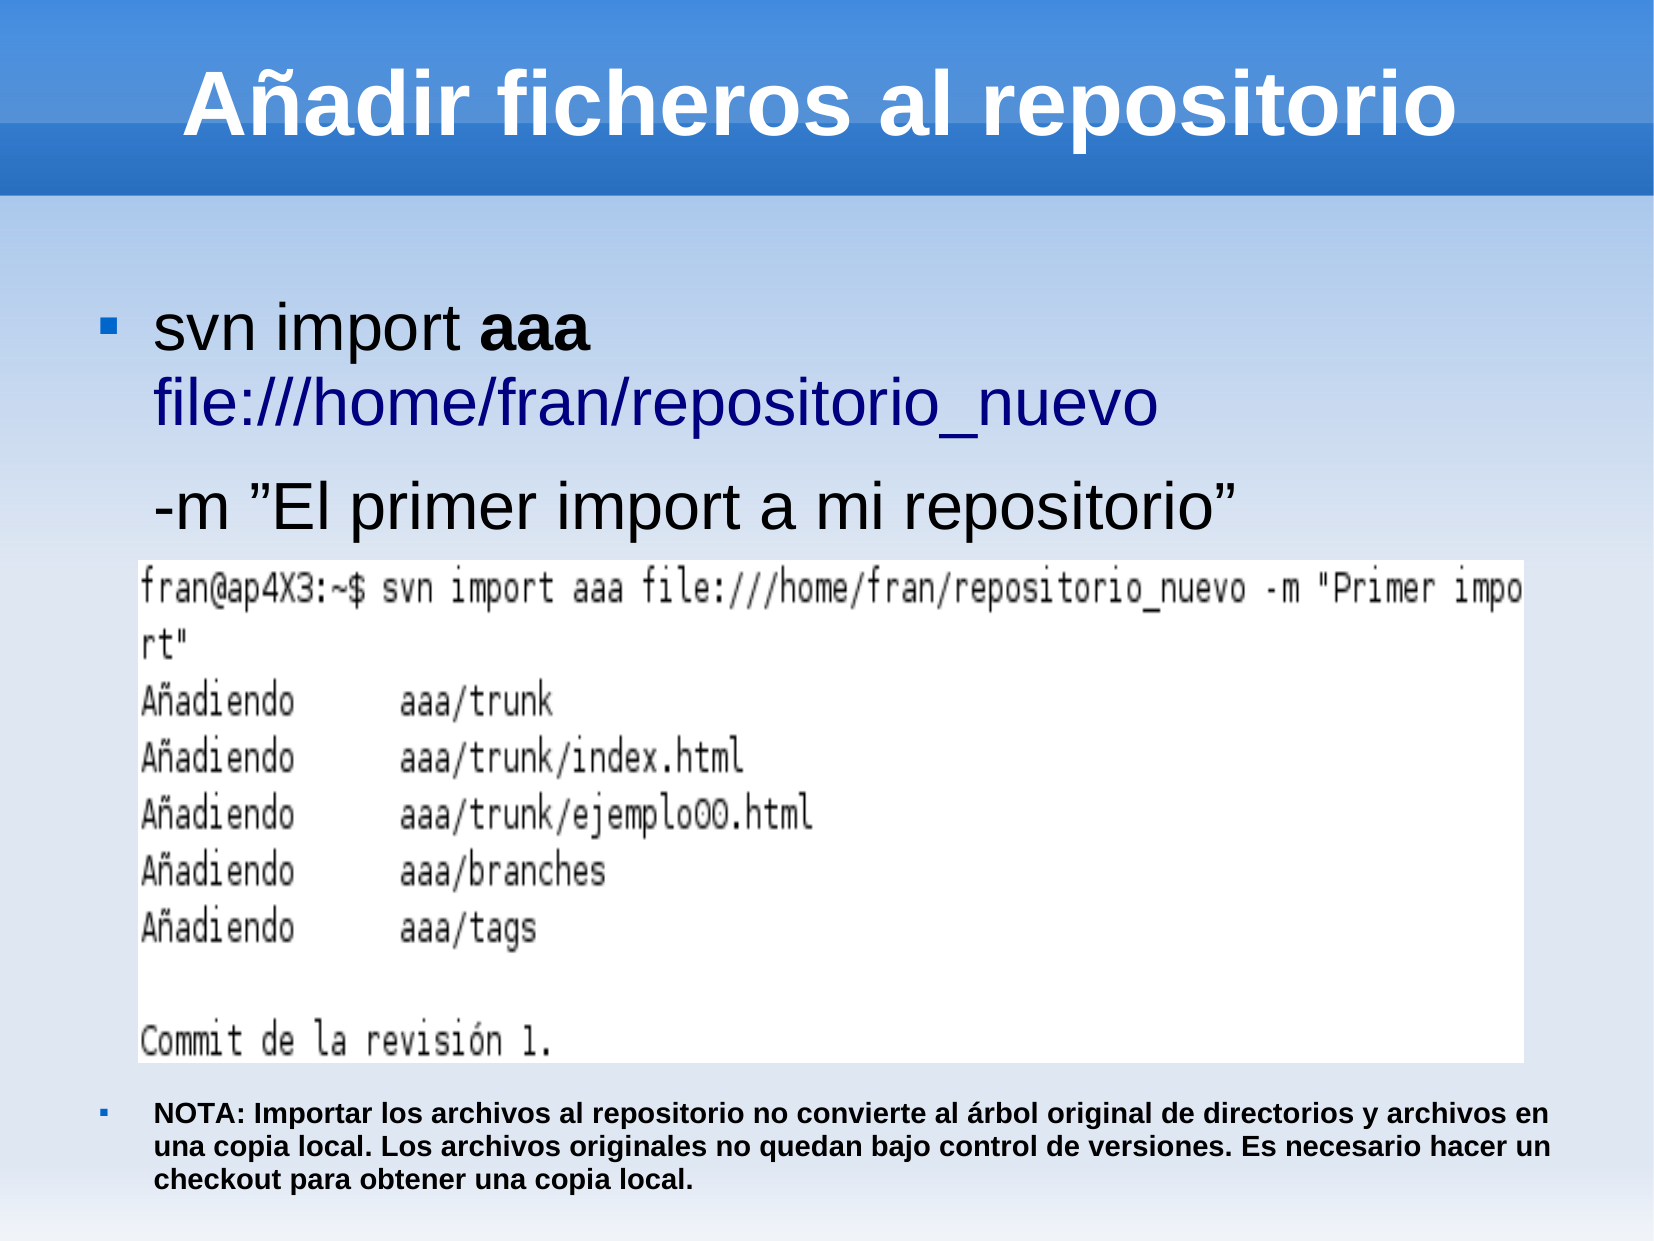

# Añadir ficheros al repositorio
svn import aaa file:///home/fran/repositorio_nuevo
-m ”El primer import a mi repositorio”
NOTA: Importar los archivos al repositorio no convierte al árbol original de directorios y archivos en una copia local. Los archivos originales no quedan bajo control de versiones. Es necesario hacer un checkout para obtener una copia local.